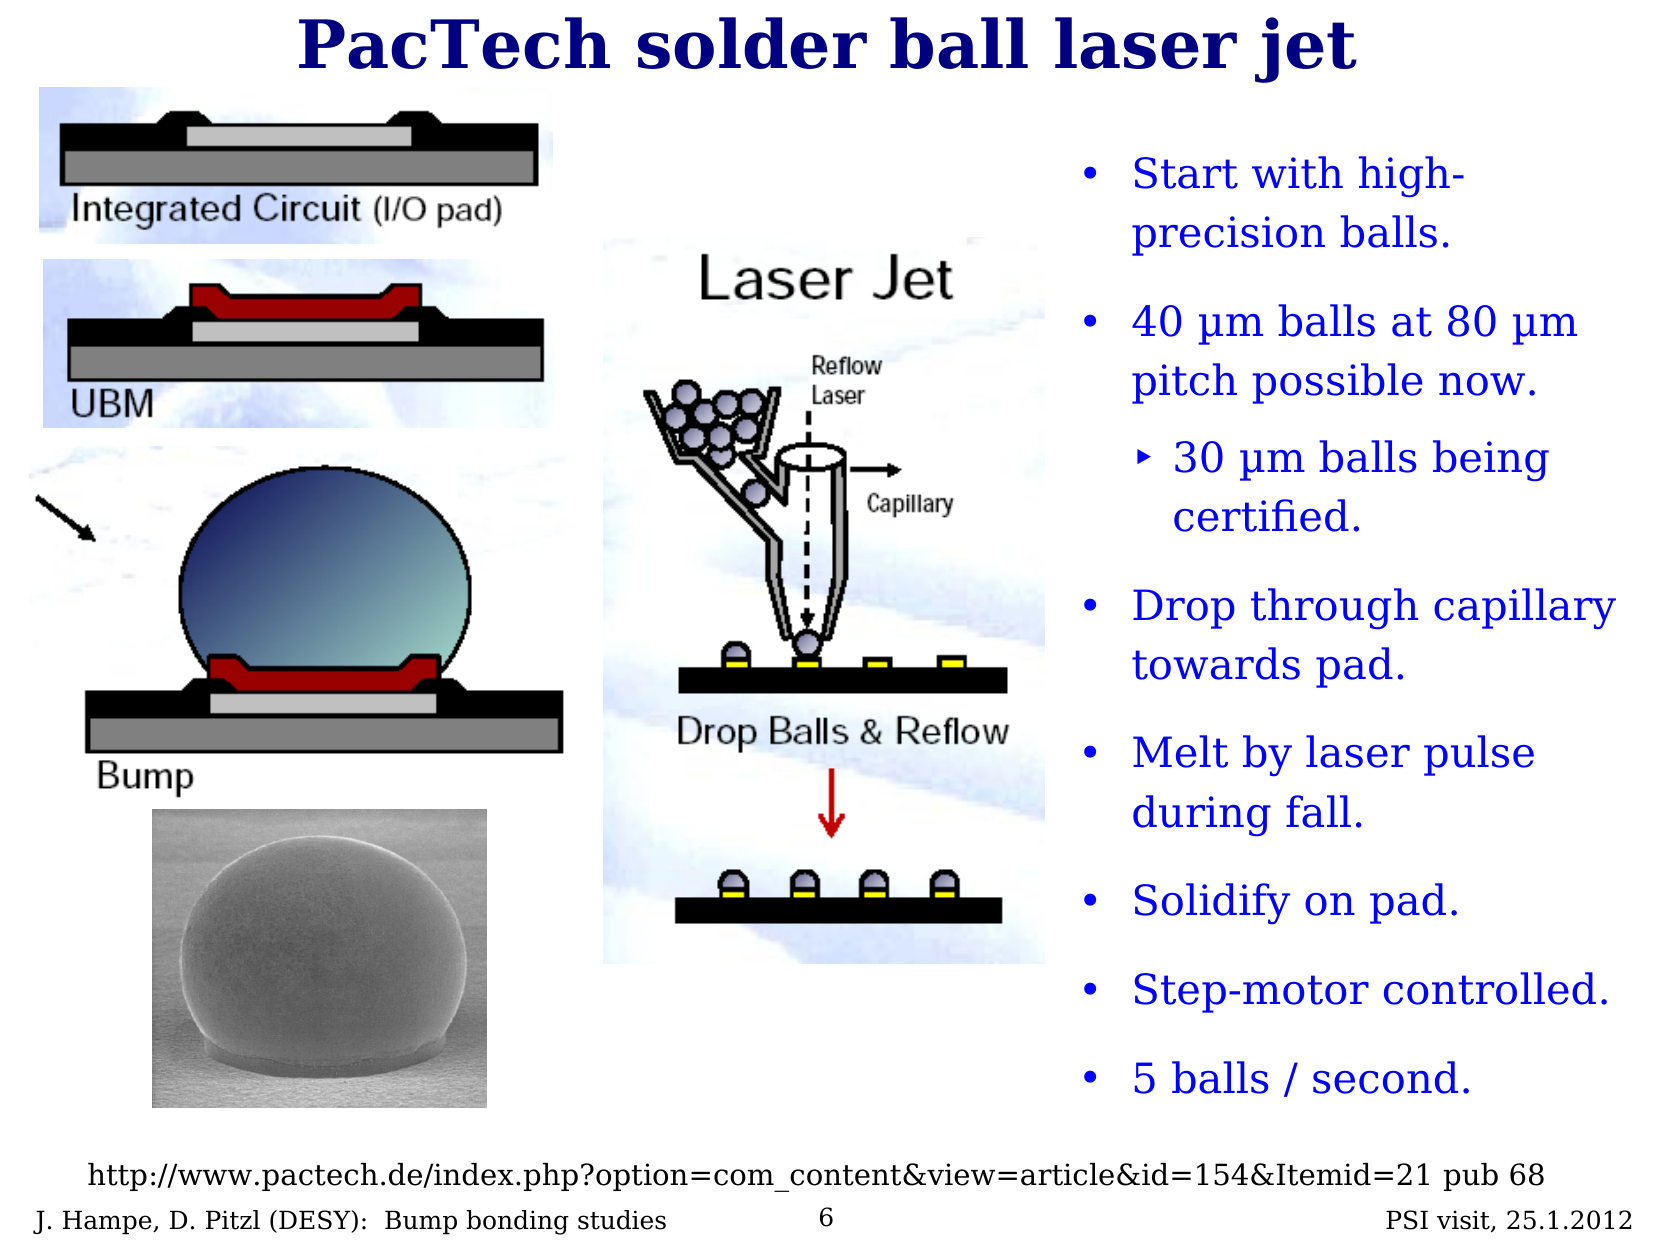

# PacTech solder ball laser jet
Start with high-precision balls.
40 µm balls at 80 µm pitch possible now.
30 µm balls being certified.
Drop through capillary towards pad.
Melt by laser pulse during fall.
Solidify on pad.
Step-motor controlled.
5 balls / second.
 http://www.pactech.de/index.php?option=com_content&view=article&id=154&Itemid=21 pub 68